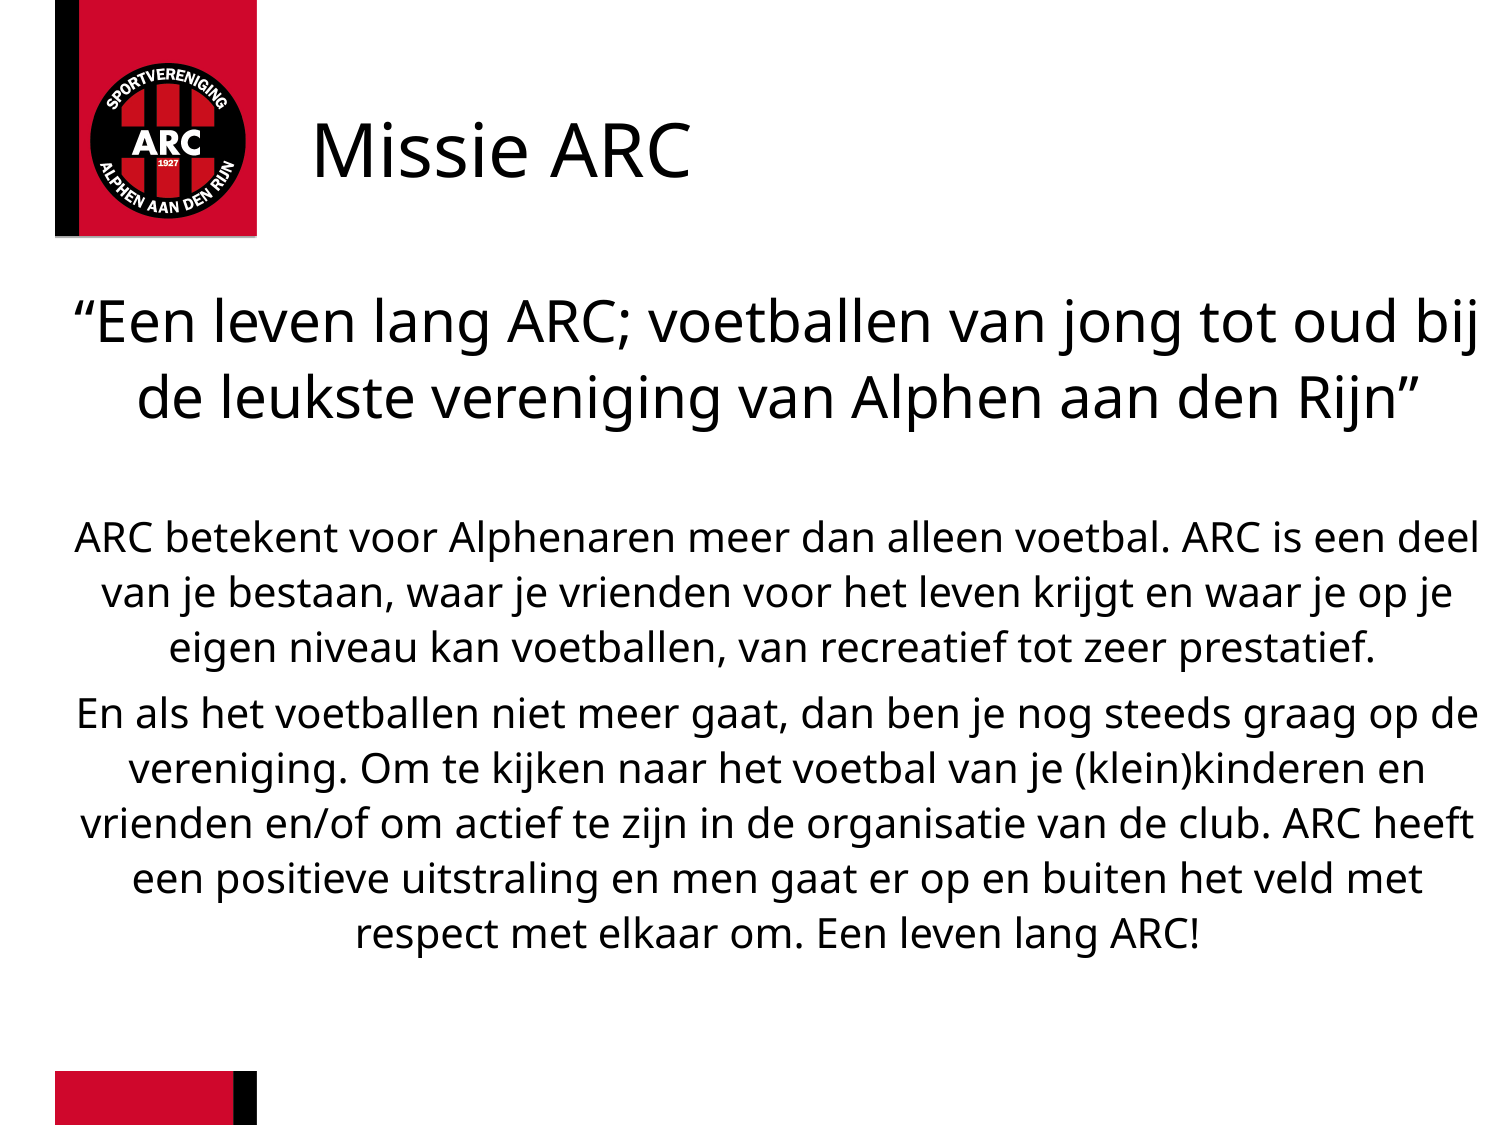

# Missie ARC
“Een leven lang ARC; voetballen van jong tot oud bij de leukste vereniging van Alphen aan den Rijn”
ARC betekent voor Alphenaren meer dan alleen voetbal. ARC is een deel van je bestaan, waar je vrienden voor het leven krijgt en waar je op je eigen niveau kan voetballen, van recreatief tot zeer prestatief.
En als het voetballen niet meer gaat, dan ben je nog steeds graag op de vereniging. Om te kijken naar het voetbal van je (klein)kinderen en vrienden en/of om actief te zijn in de organisatie van de club. ARC heeft een positieve uitstraling en men gaat er op en buiten het veld met respect met elkaar om. Een leven lang ARC!